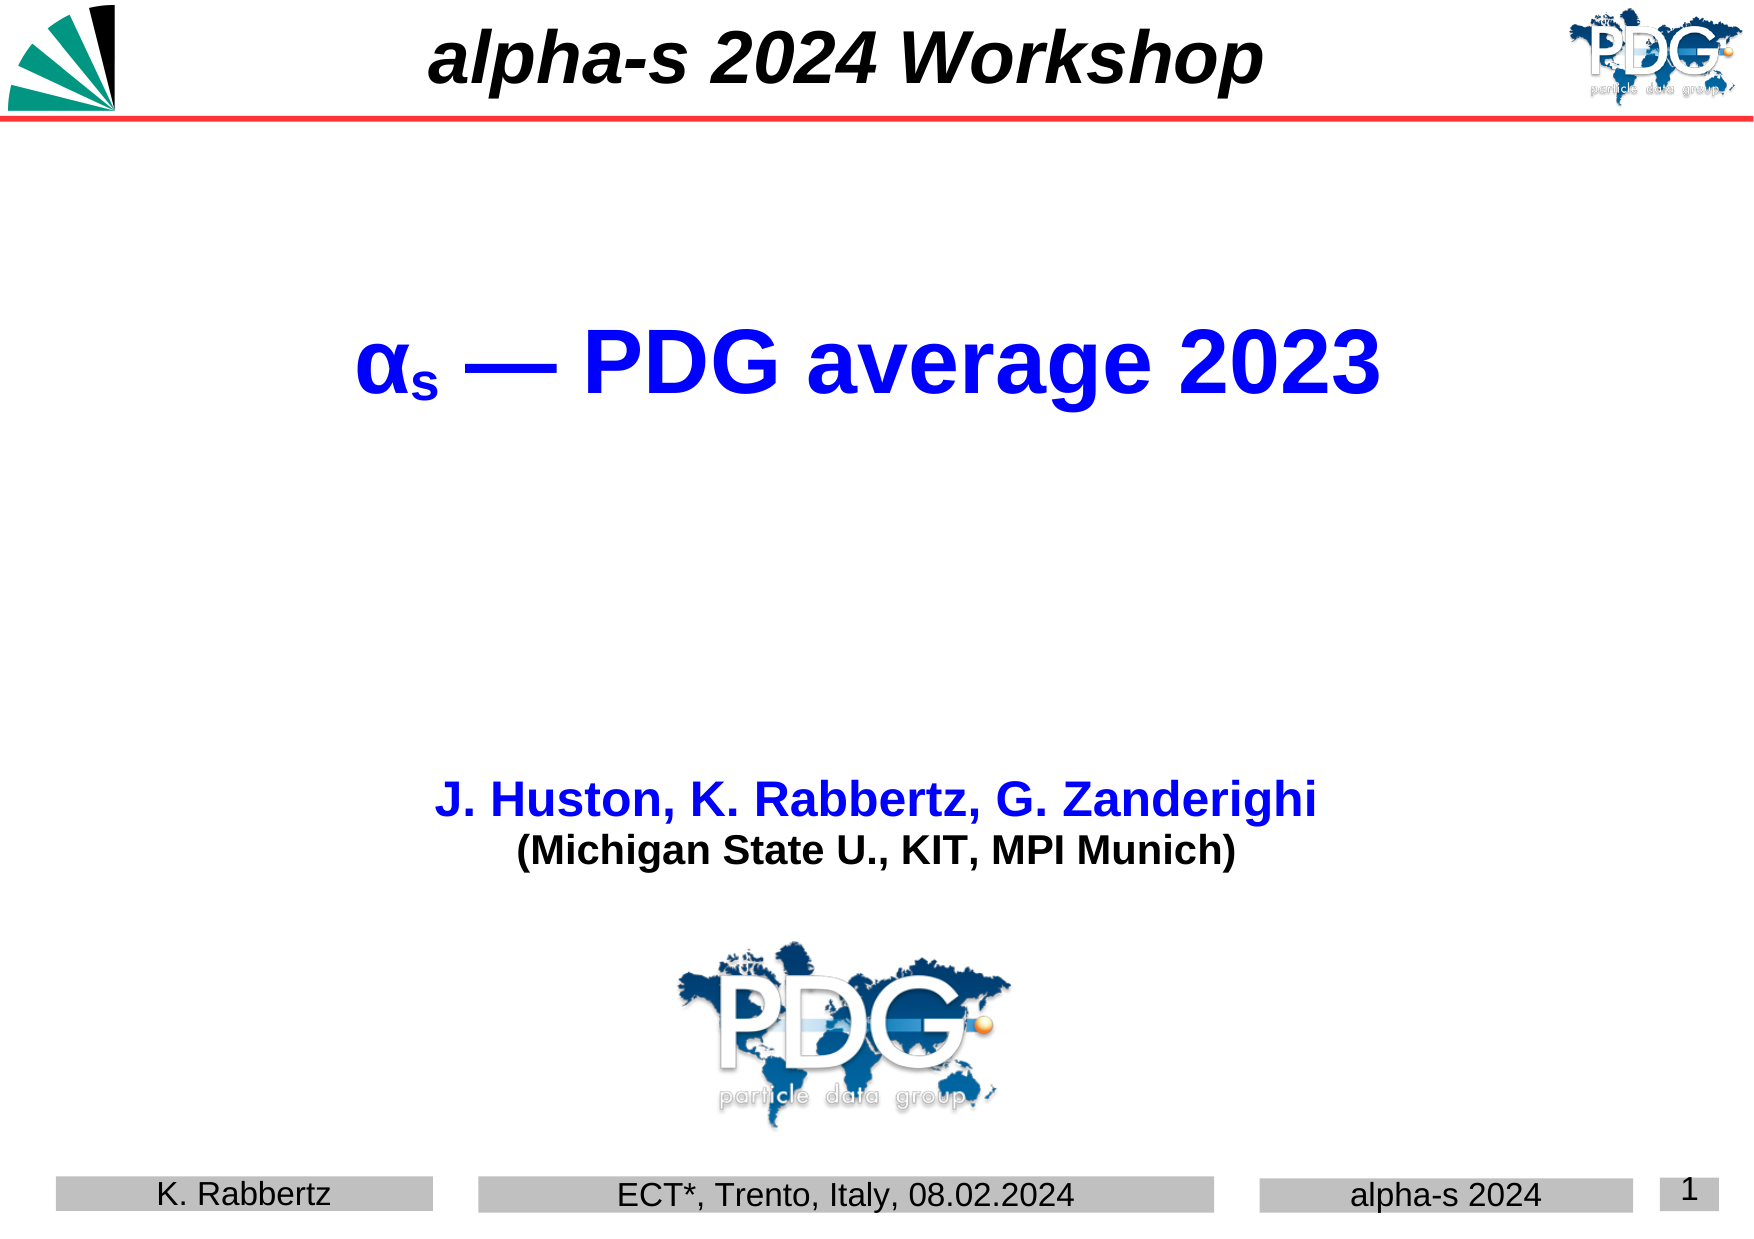

# alpha-s 2024 Workshop
αs — PDG average 2023
J. Huston, K. Rabbertz, G. Zanderighi
(Michigan State U., KIT, MPI Munich)
Klaus Rabbertz, KIT